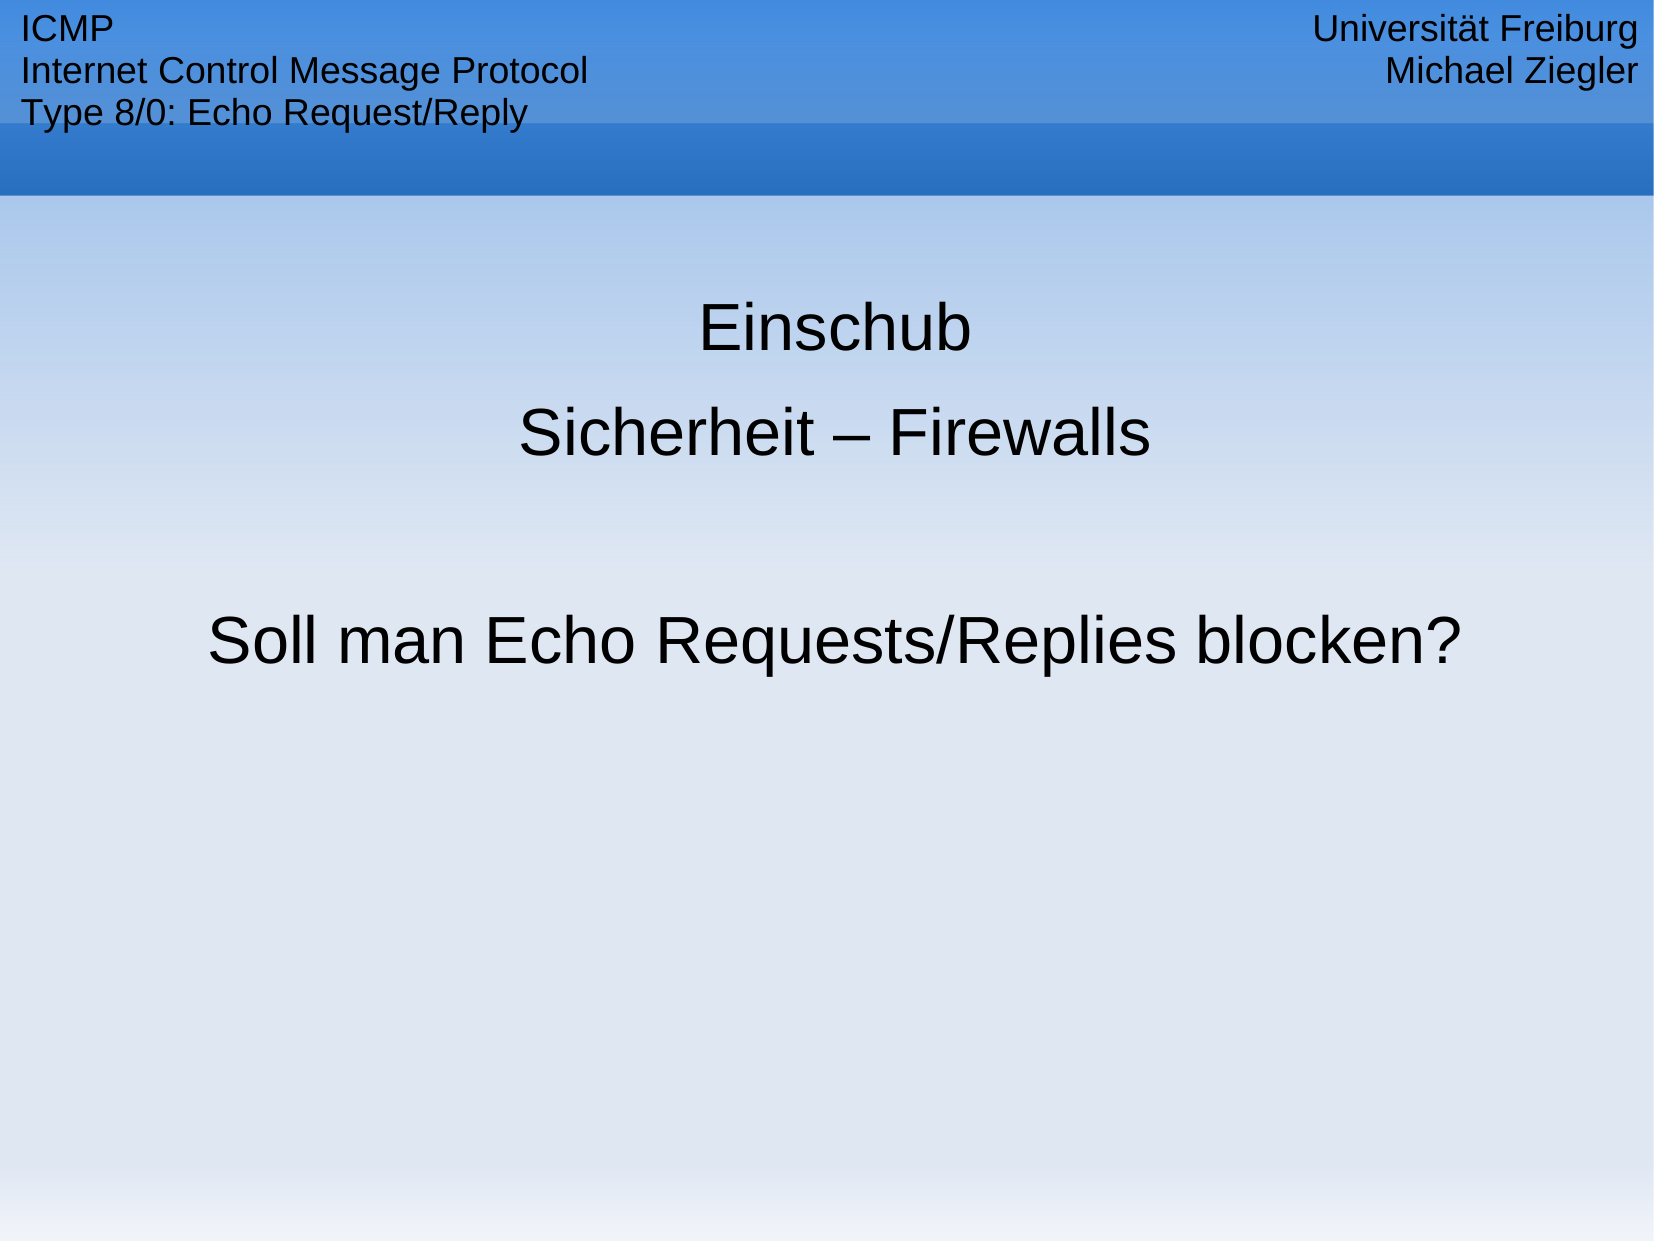

ICMP
Internet Control Message Protocol
Type 8/0: Echo Request/Reply
Universität Freiburg
Michael Ziegler
# Einschub
Sicherheit – Firewalls
Soll man Echo Requests/Replies blocken?